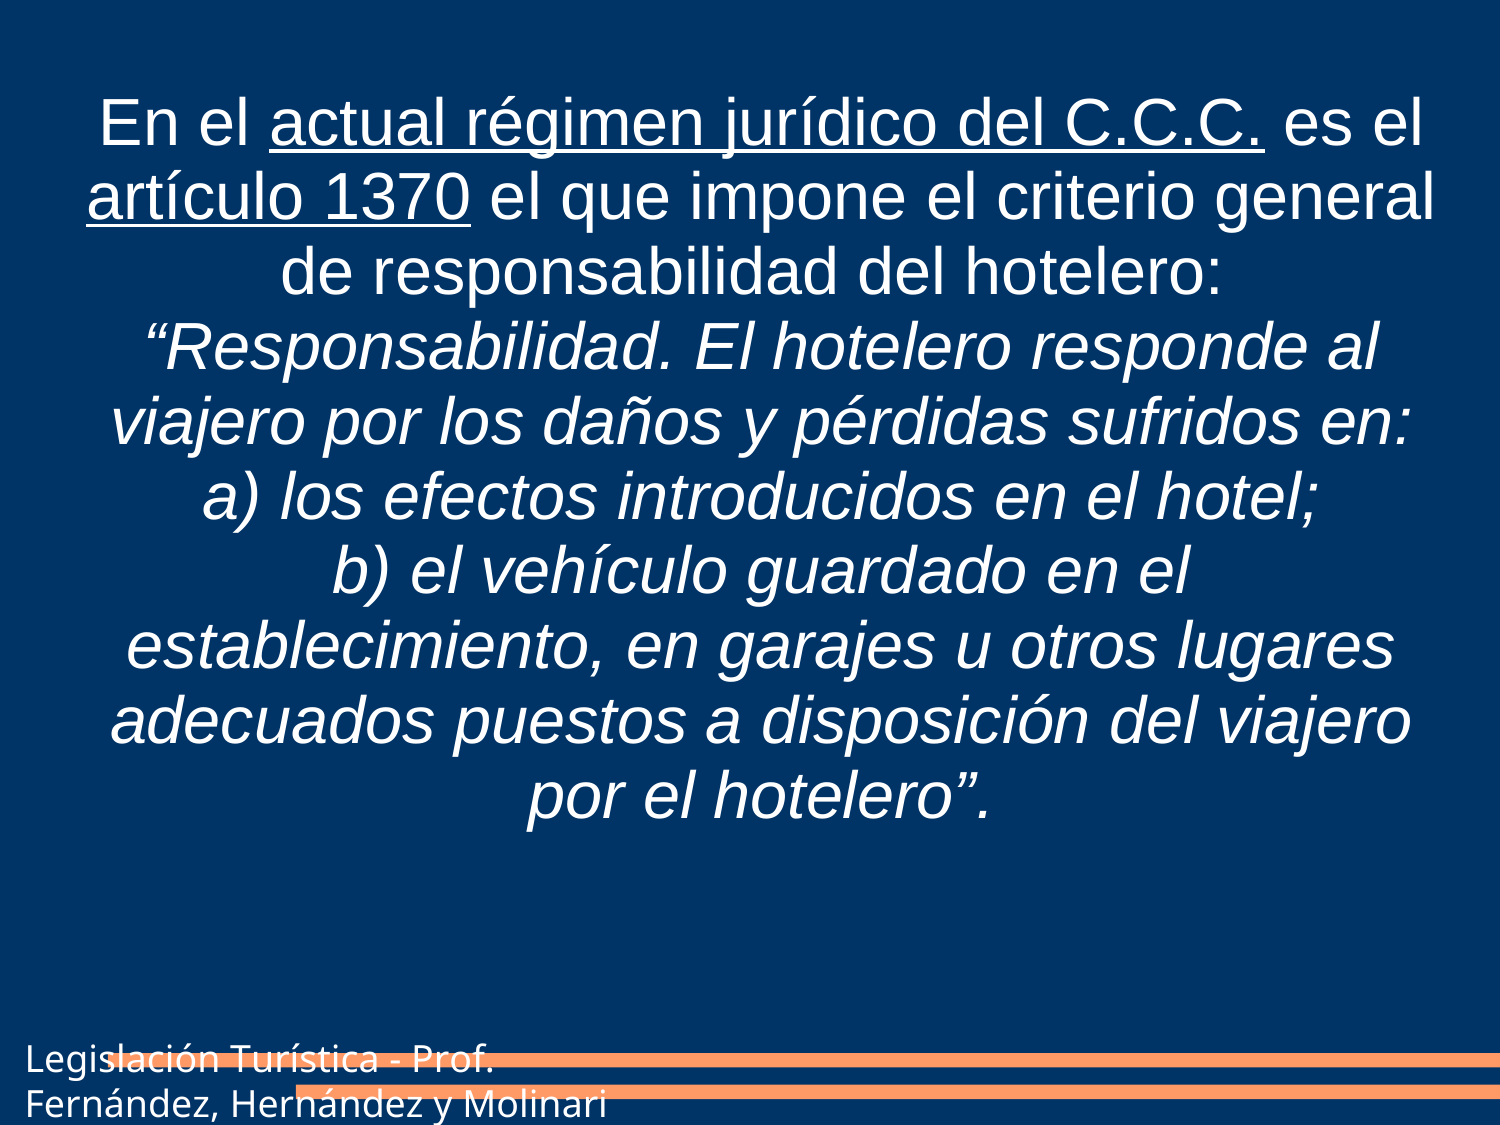

#
En el actual régimen jurídico del C.C.C. es el artículo 1370 el que impone el criterio general de responsabilidad del hotelero: “Responsabilidad. El hotelero responde al viajero por los daños y pérdidas sufridos en:
a) los efectos introducidos en el hotel;
b) el vehículo guardado en el establecimiento, en garajes u otros lugares adecuados puestos a disposición del viajero por el hotelero”.
Legislación Turística - Prof. Fernández, Hernández y Molinari